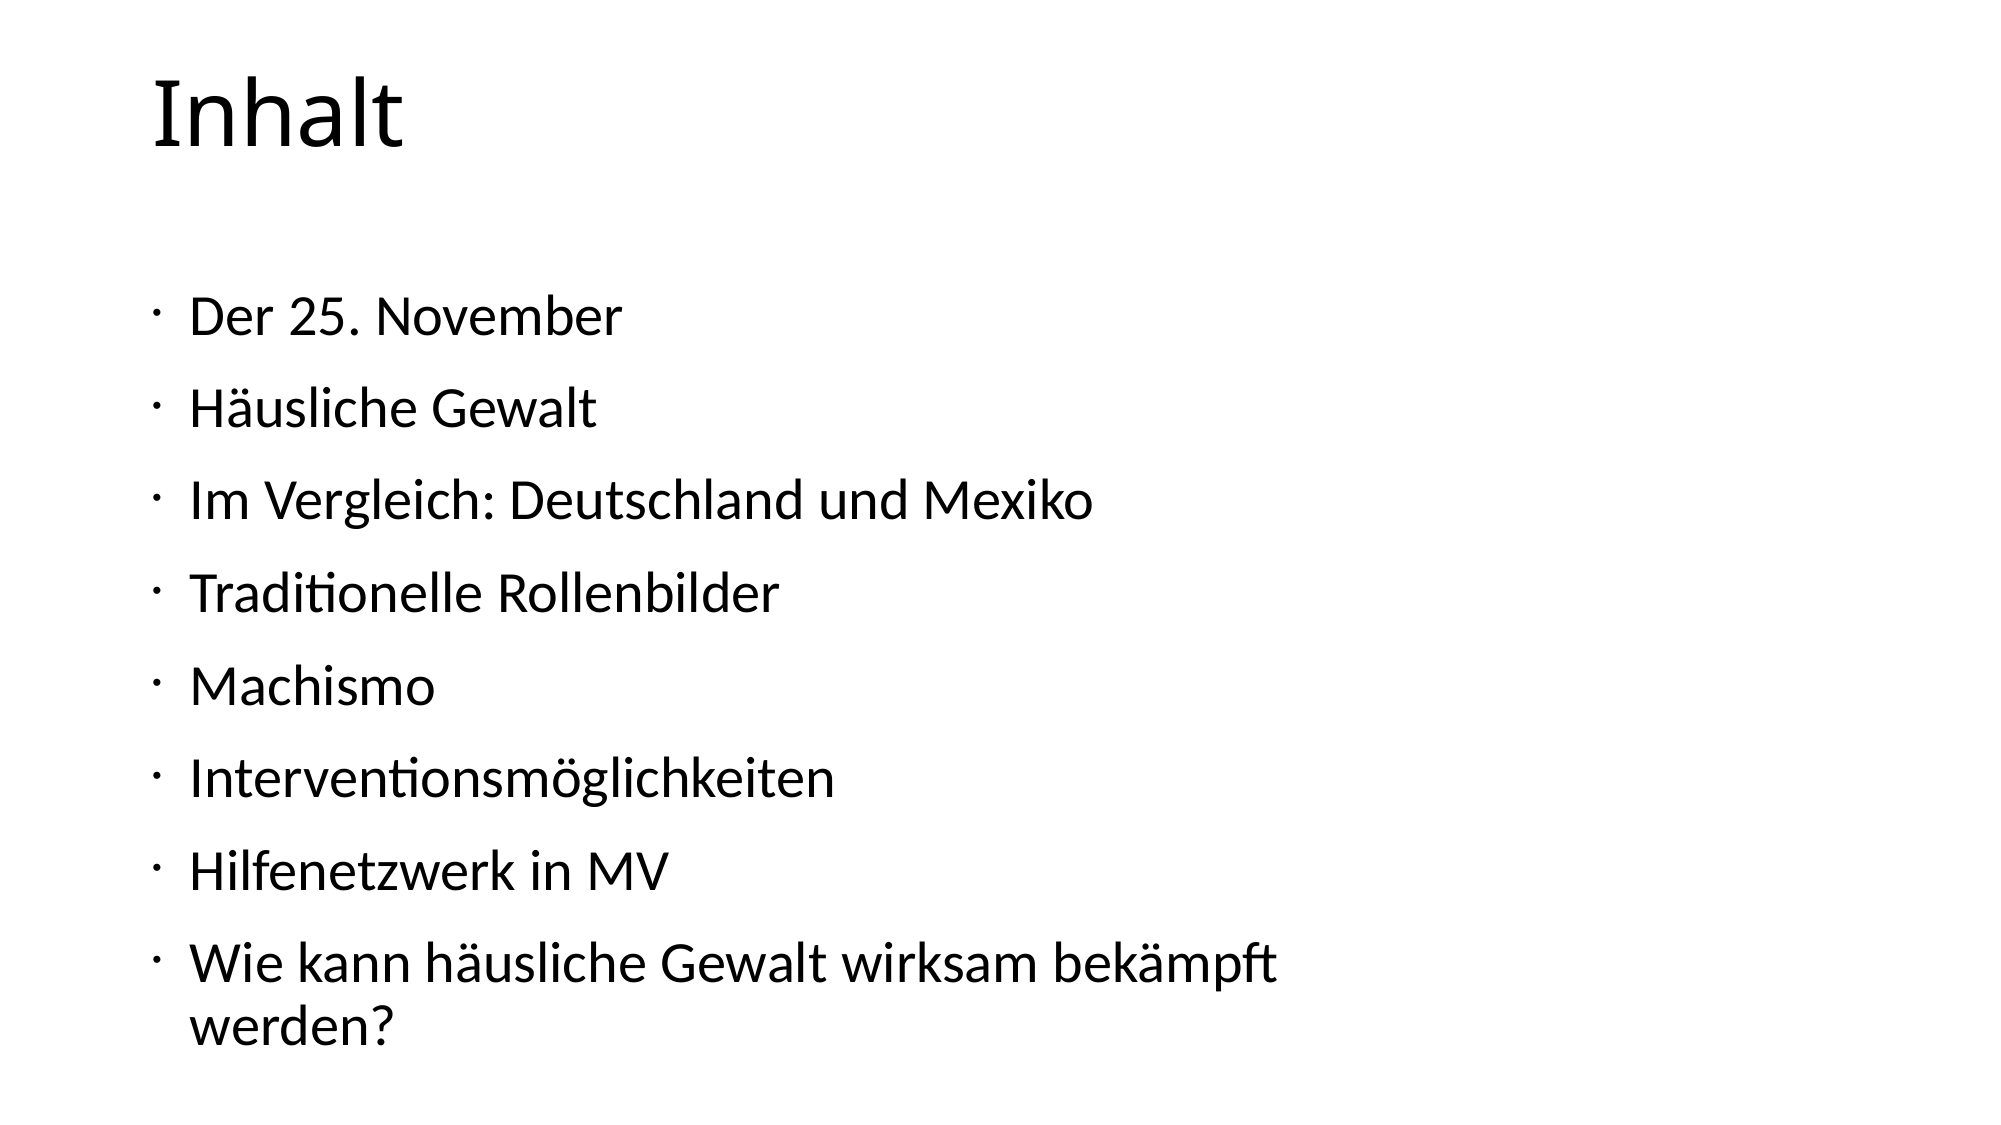

# Inhalt
Der 25. November
Häusliche Gewalt
Im Vergleich: Deutschland und Mexiko
Traditionelle Rollenbilder
Machismo
Interventionsmöglichkeiten
Hilfenetzwerk in MV
Wie kann häusliche Gewalt wirksam bekämpft werden?